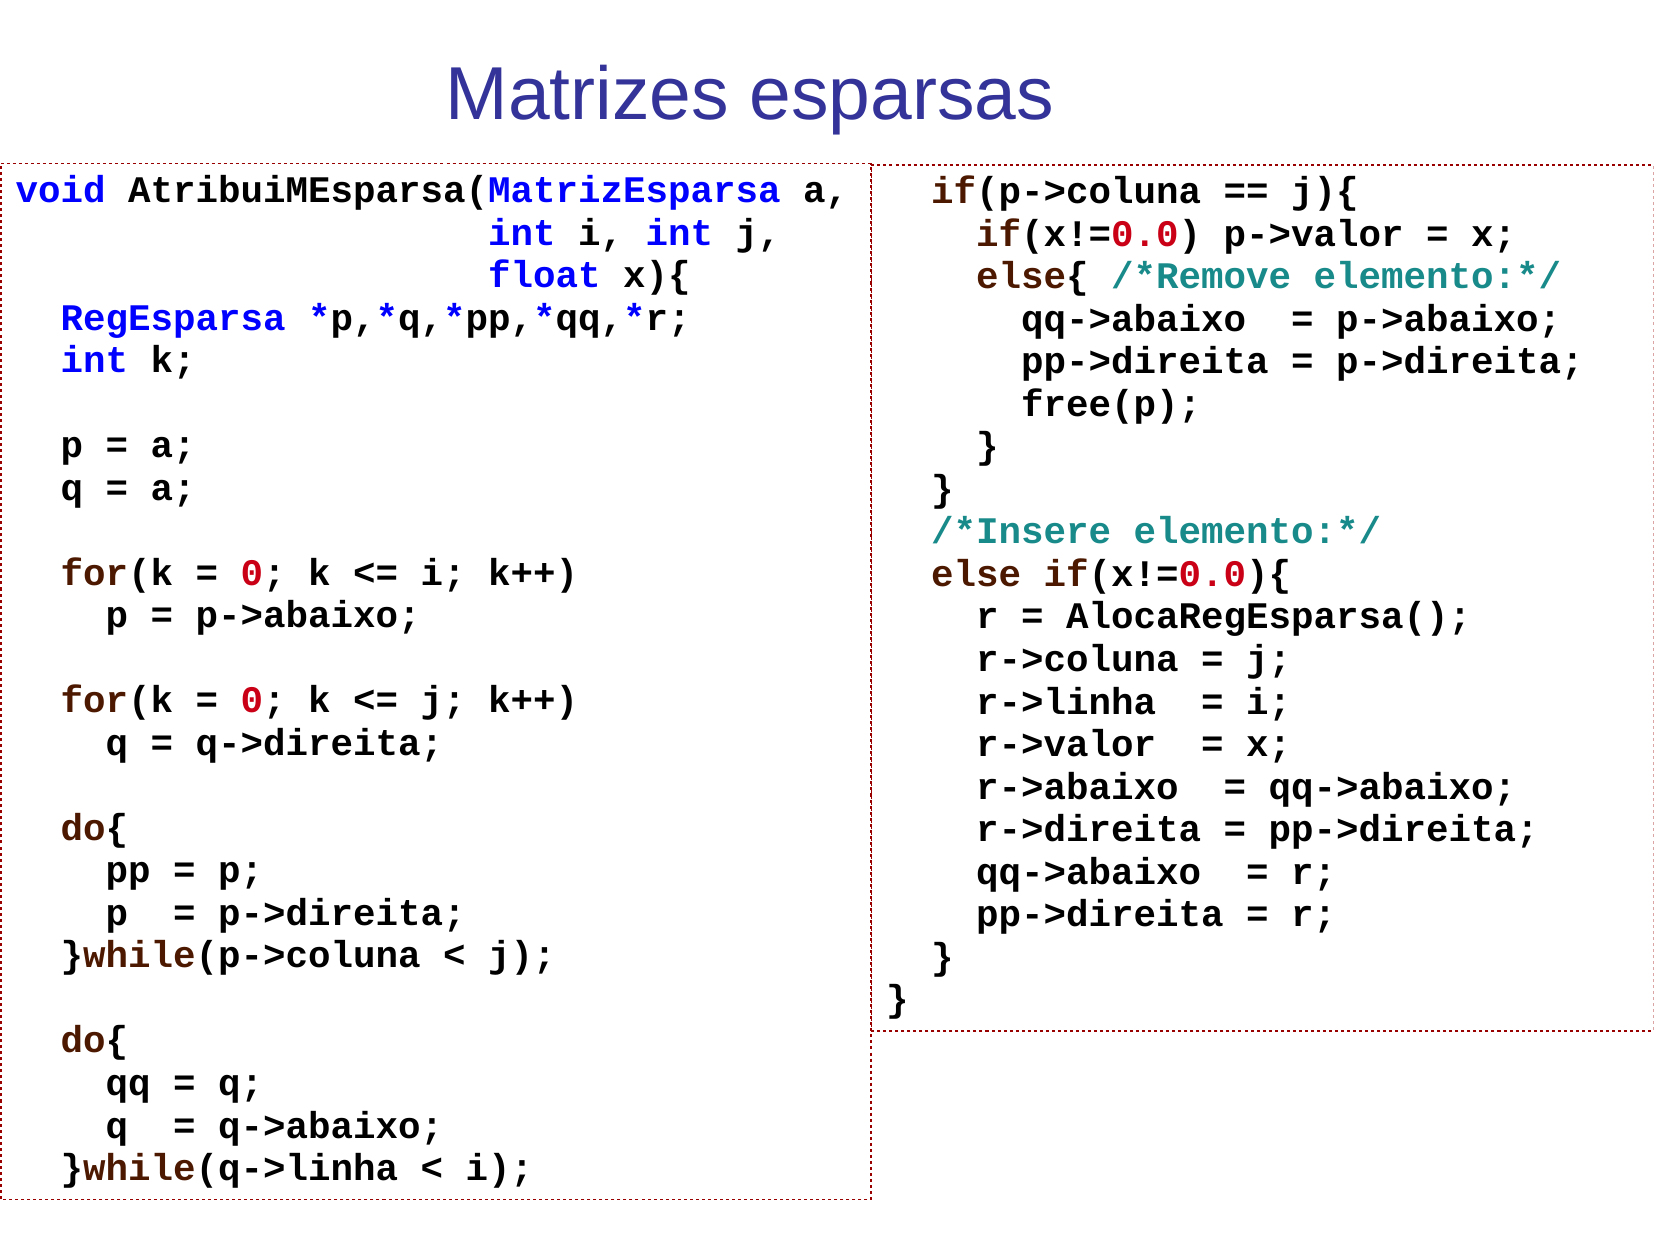

# Matrizes esparsas
void AtribuiMEsparsa(MatrizEsparsa a,
			 int i, int j,
			 float x){
 RegEsparsa *p,*q,*pp,*qq,*r;
 int k;
 p = a;
 q = a;
 for(k = 0; k <= i; k++)
 p = p->abaixo;
 for(k = 0; k <= j; k++)
 q = q->direita;
 do{
 pp = p;
 p = p->direita;
 }while(p->coluna < j);
 do{
 qq = q;
 q = q->abaixo;
 }while(q->linha < i);
 if(p->coluna == j){
 if(x!=0.0) p->valor = x;
 else{ /*Remove elemento:*/
 qq->abaixo = p->abaixo;
 pp->direita = p->direita;
 free(p);
 }
 }
 /*Insere elemento:*/
 else if(x!=0.0){
 r = AlocaRegEsparsa();
 r->coluna = j;
 r->linha = i;
 r->valor = x;
 r->abaixo = qq->abaixo;
 r->direita = pp->direita;
 qq->abaixo = r;
 pp->direita = r;
 }
}